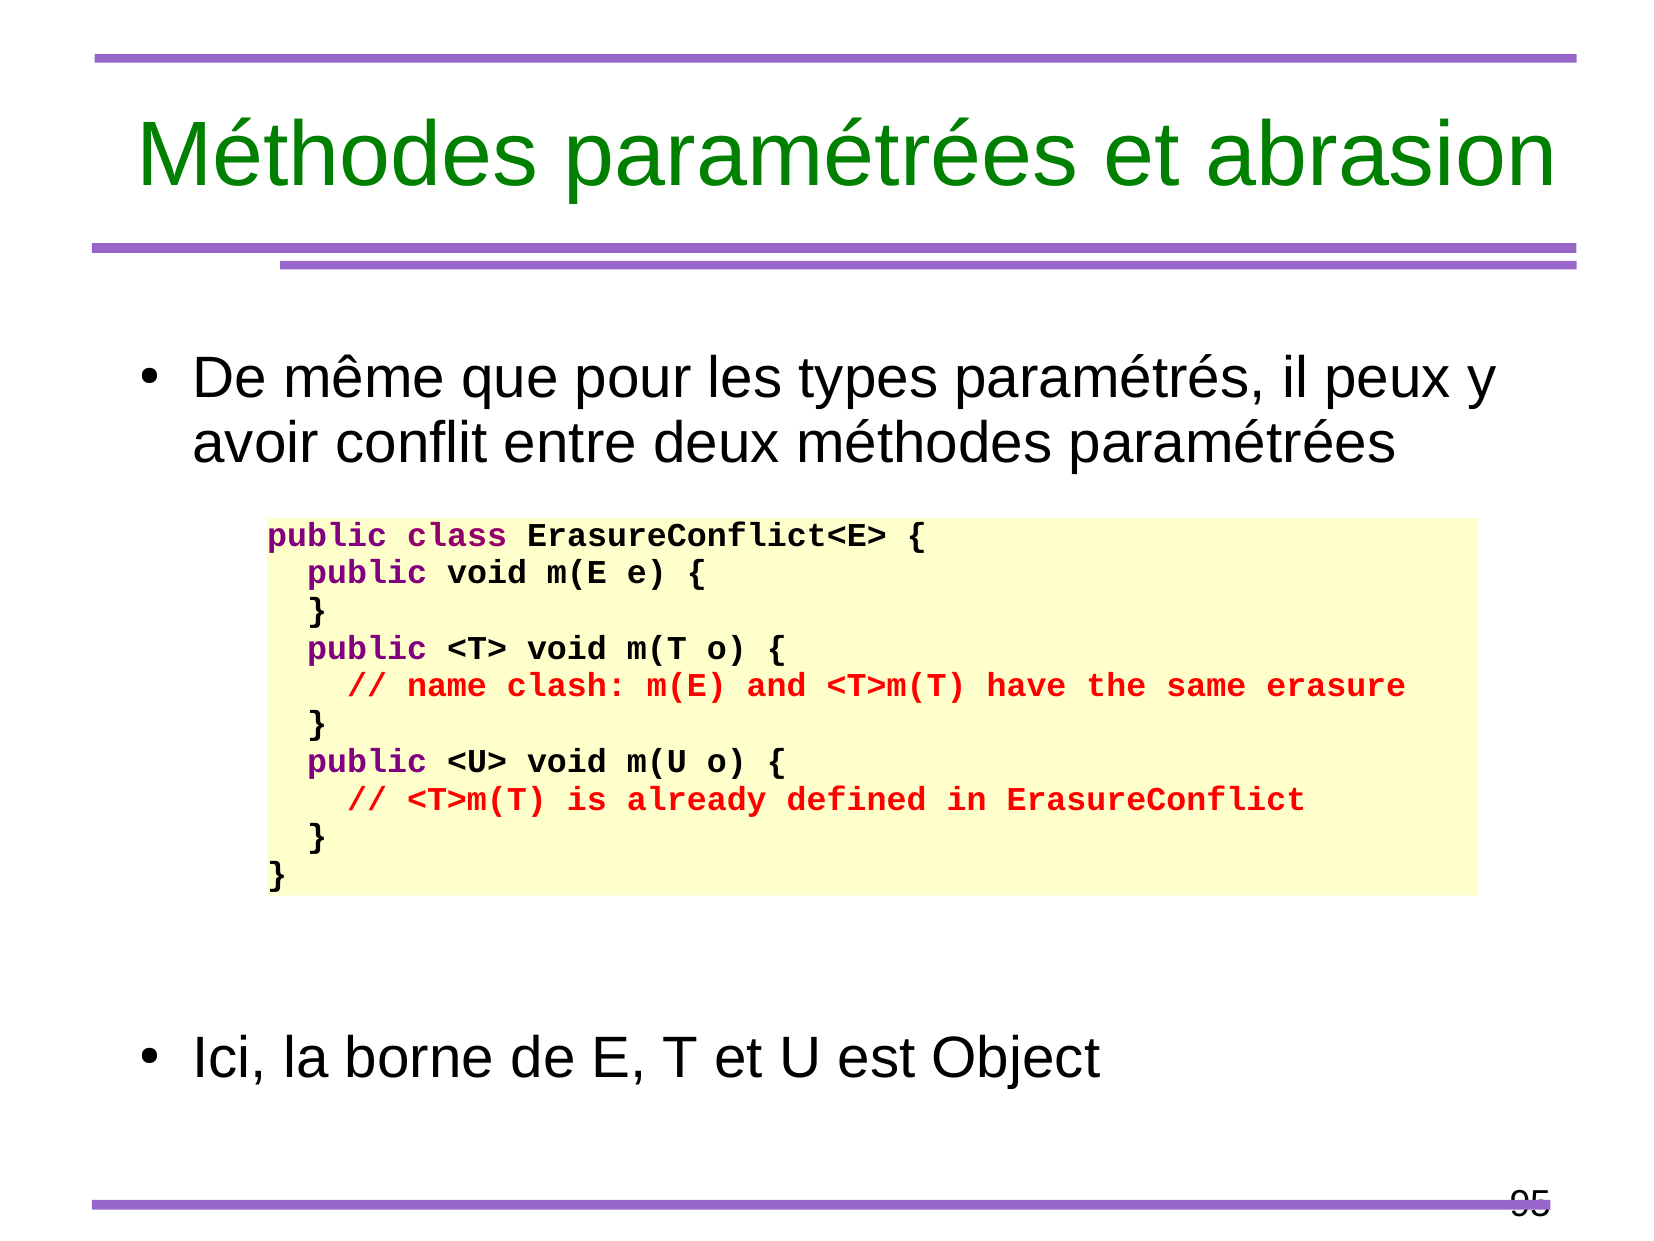

# Méthodes paramétrées et abrasion
De même que pour les types paramétrés, il peux y avoir conflit entre deux méthodes paramétrées
Ici, la borne de E, T et U est Object
public class ErasureConflict<E> {
 public void m(E e) {
 }
 public <T> void m(T o) {
 // name clash: m(E) and <T>m(T) have the same erasure
 }
 public <U> void m(U o) {
 // <T>m(T) is already defined in ErasureConflict
 }
}